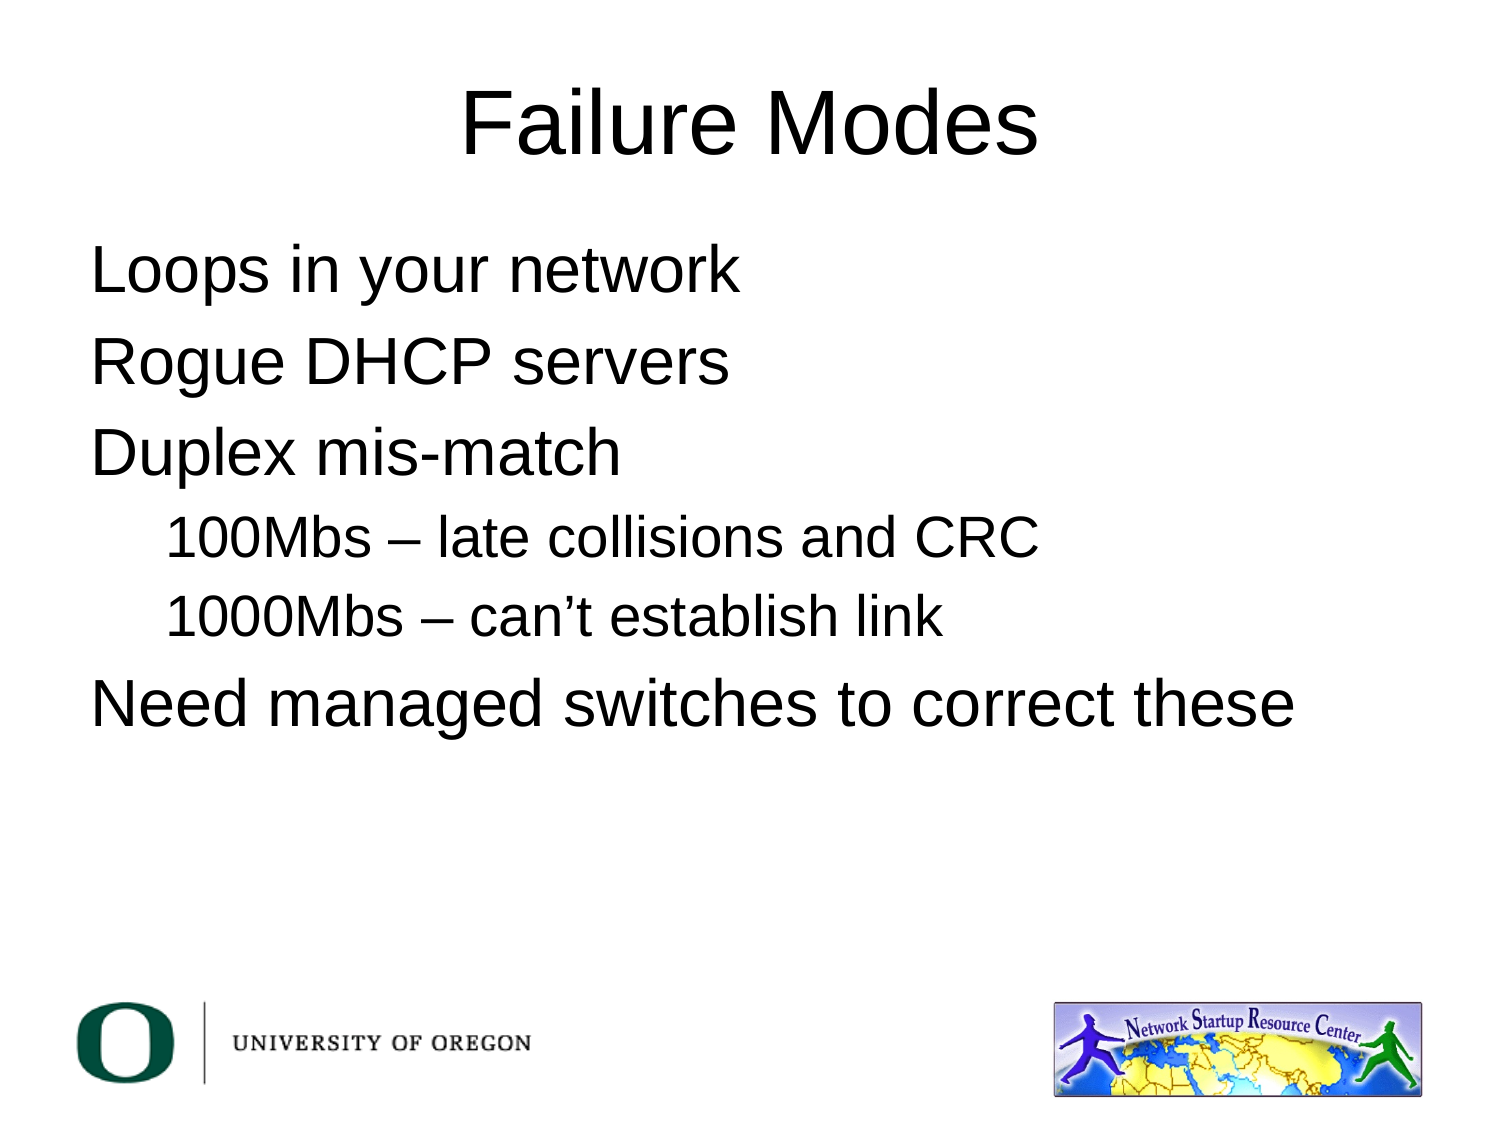

# Failure Modes
Loops in your network
Rogue DHCP servers
Duplex mis-match
100Mbs – late collisions and CRC
1000Mbs – can’t establish link
Need managed switches to correct these